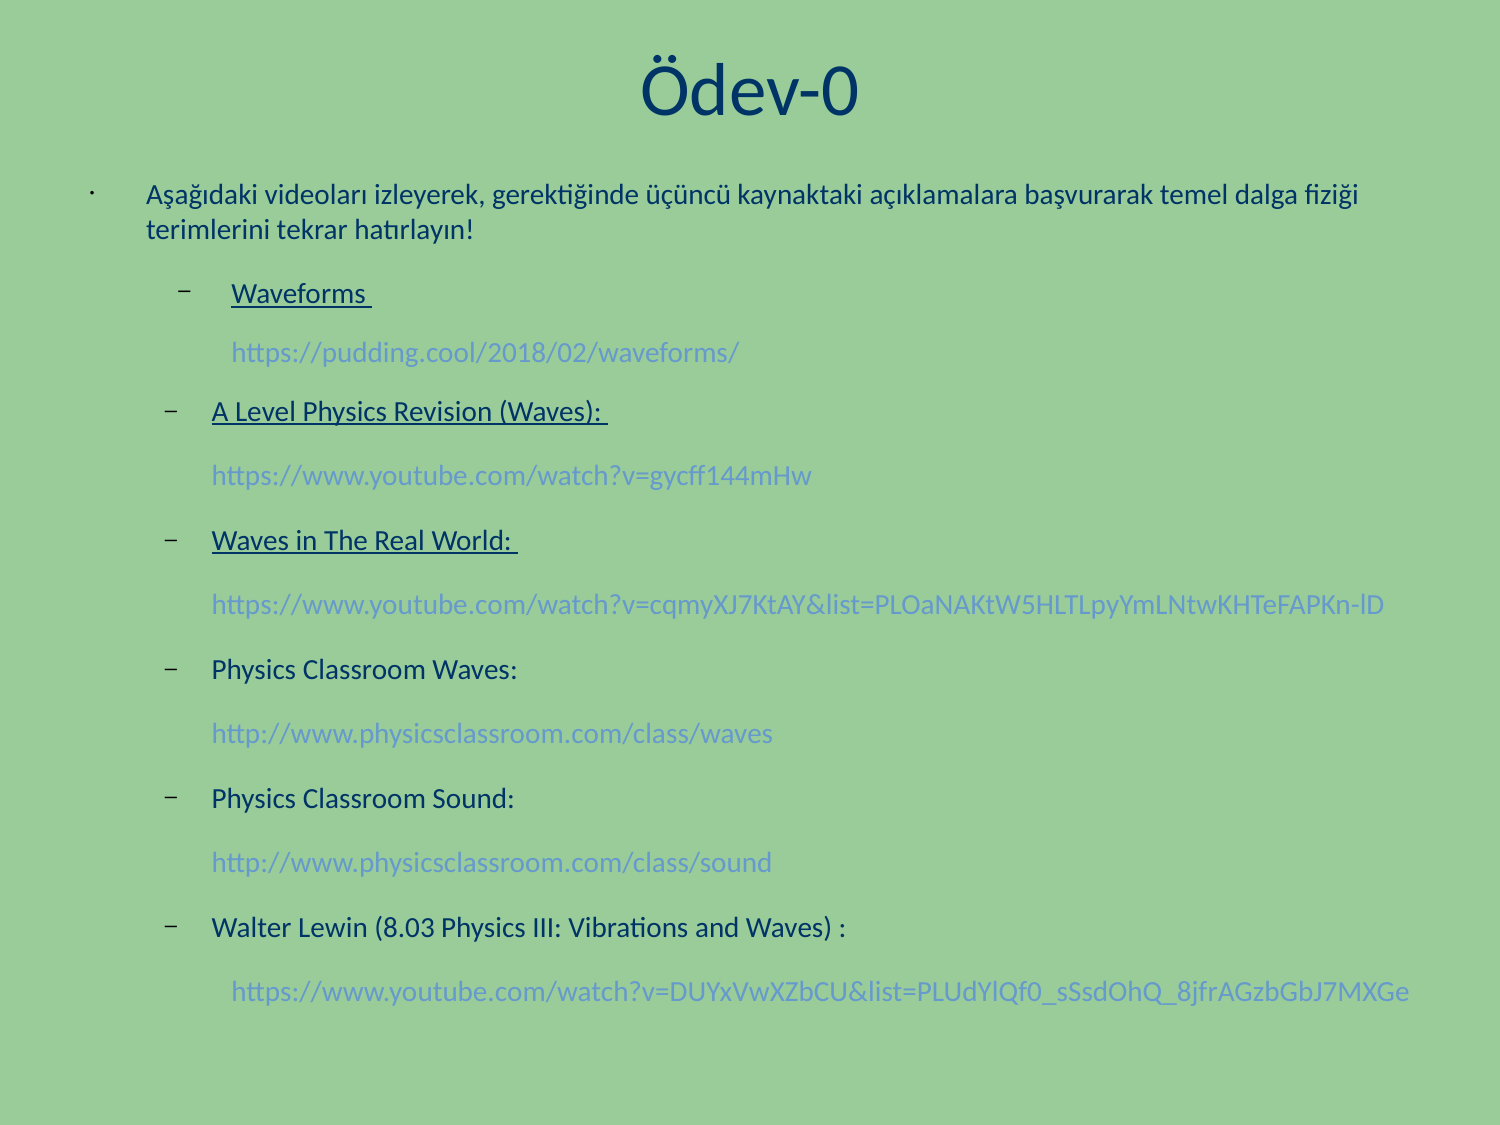

# Ödev-0
Aşağıdaki videoları izleyerek, gerektiğinde üçüncü kaynaktaki açıklamalara başvurarak temel dalga fiziği terimlerini tekrar hatırlayın!
Waveforms
https://pudding.cool/2018/02/waveforms/
A Level Physics Revision (Waves):
https://www.youtube.com/watch?v=gycff144mHw
Waves in The Real World:
https://www.youtube.com/watch?v=cqmyXJ7KtAY&list=PLOaNAKtW5HLTLpyYmLNtwKHTeFAPKn-lD
Physics Classroom Waves:
http://www.physicsclassroom.com/class/waves
Physics Classroom Sound:
http://www.physicsclassroom.com/class/sound
Walter Lewin (8.03 Physics III: Vibrations and Waves) :
https://www.youtube.com/watch?v=DUYxVwXZbCU&list=PLUdYlQf0_sSsdOhQ_8jfrAGzbGbJ7MXGe